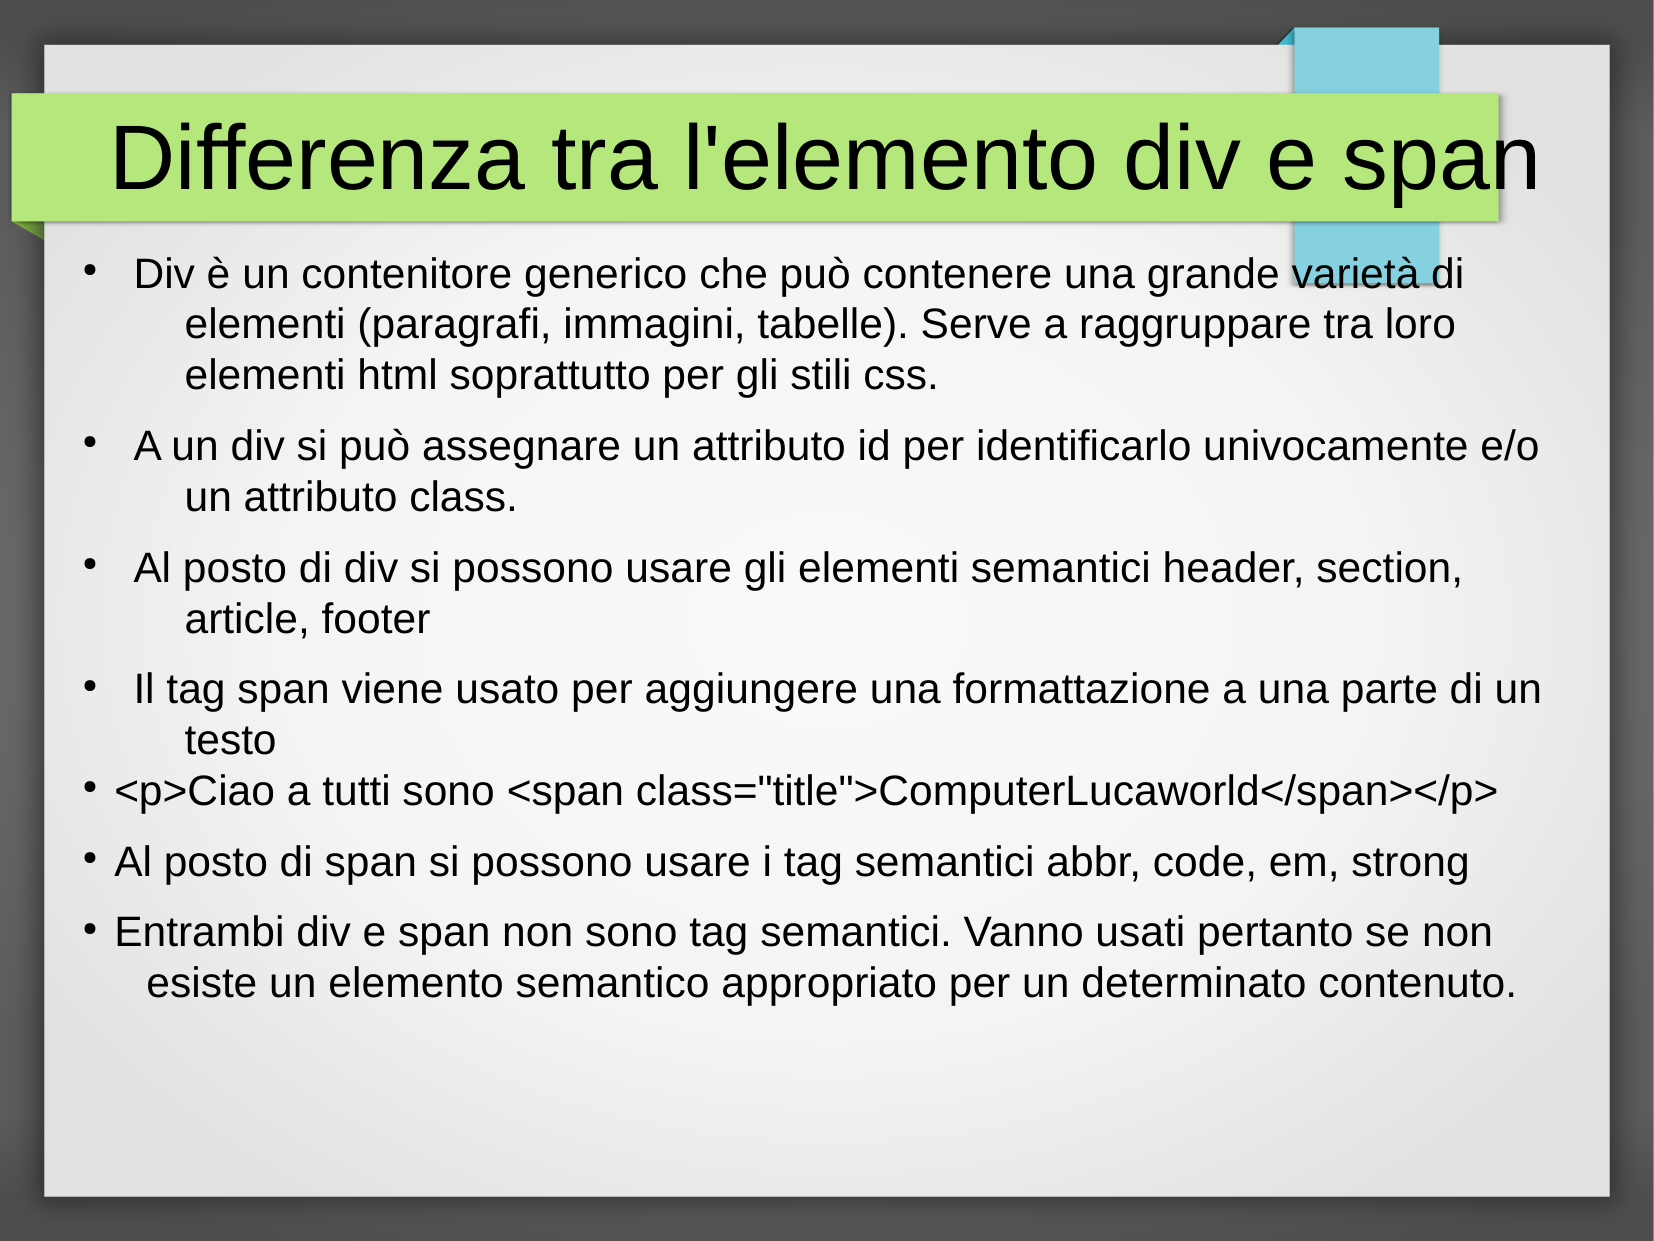

# Differenza tra l'elemento div e span
Div è un contenitore generico che può contenere una grande varietà di elementi (paragrafi, immagini, tabelle). Serve a raggruppare tra loro elementi html soprattutto per gli stili css.
A un div si può assegnare un attributo id per identificarlo univocamente e/o un attributo class.
Al posto di div si possono usare gli elementi semantici header, section, article, footer
Il tag span viene usato per aggiungere una formattazione a una parte di un testo
<p>Ciao a tutti sono <span class="title">ComputerLucaworld</span></p>
Al posto di span si possono usare i tag semantici abbr, code, em, strong
Entrambi div e span non sono tag semantici. Vanno usati pertanto se non esiste un elemento semantico appropriato per un determinato contenuto.